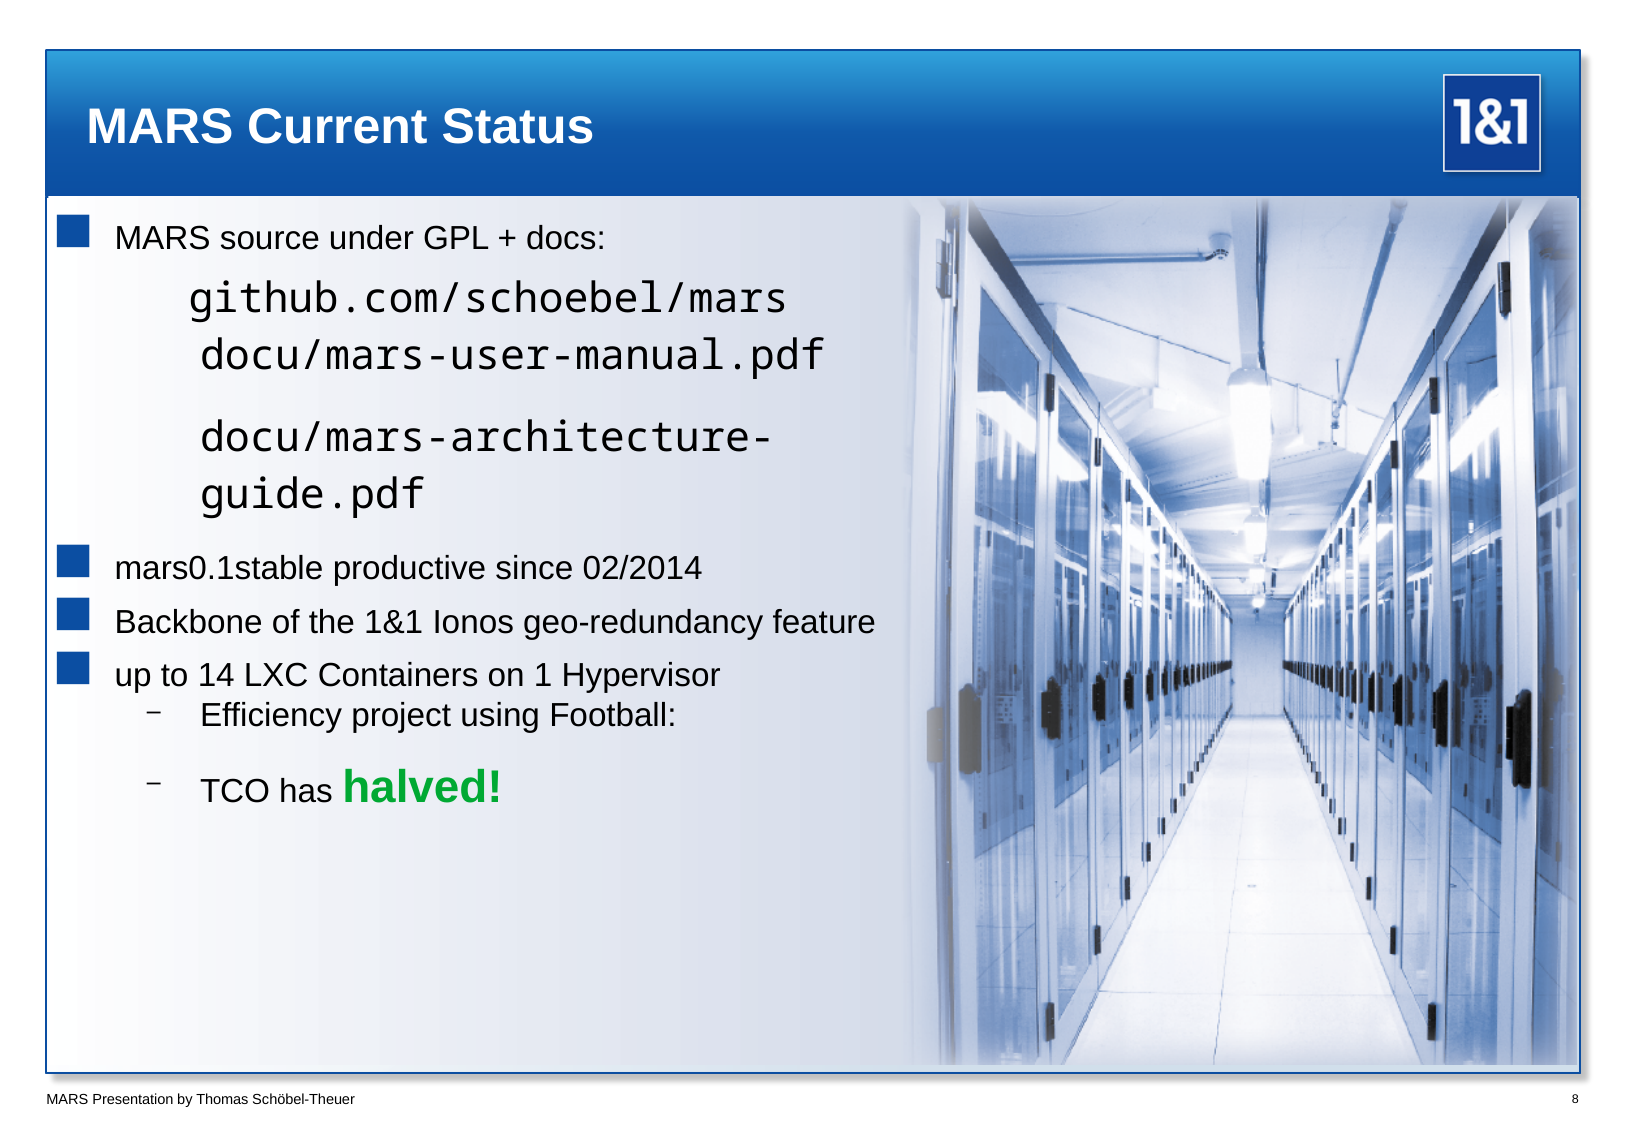

# MARS Current Status
MARS source under GPL + docs:
 github.com/schoebel/mars
docu/mars-user-manual.pdf
docu/mars-architecture-guide.pdf
mars0.1stable productive since 02/2014
Backbone of the 1&1 Ionos geo-redundancy feature
up to 14 LXC Containers on 1 Hypervisor
Efficiency project using Football:
TCO has halved!
MARS Presentation by Thomas Schöbel-Theuer